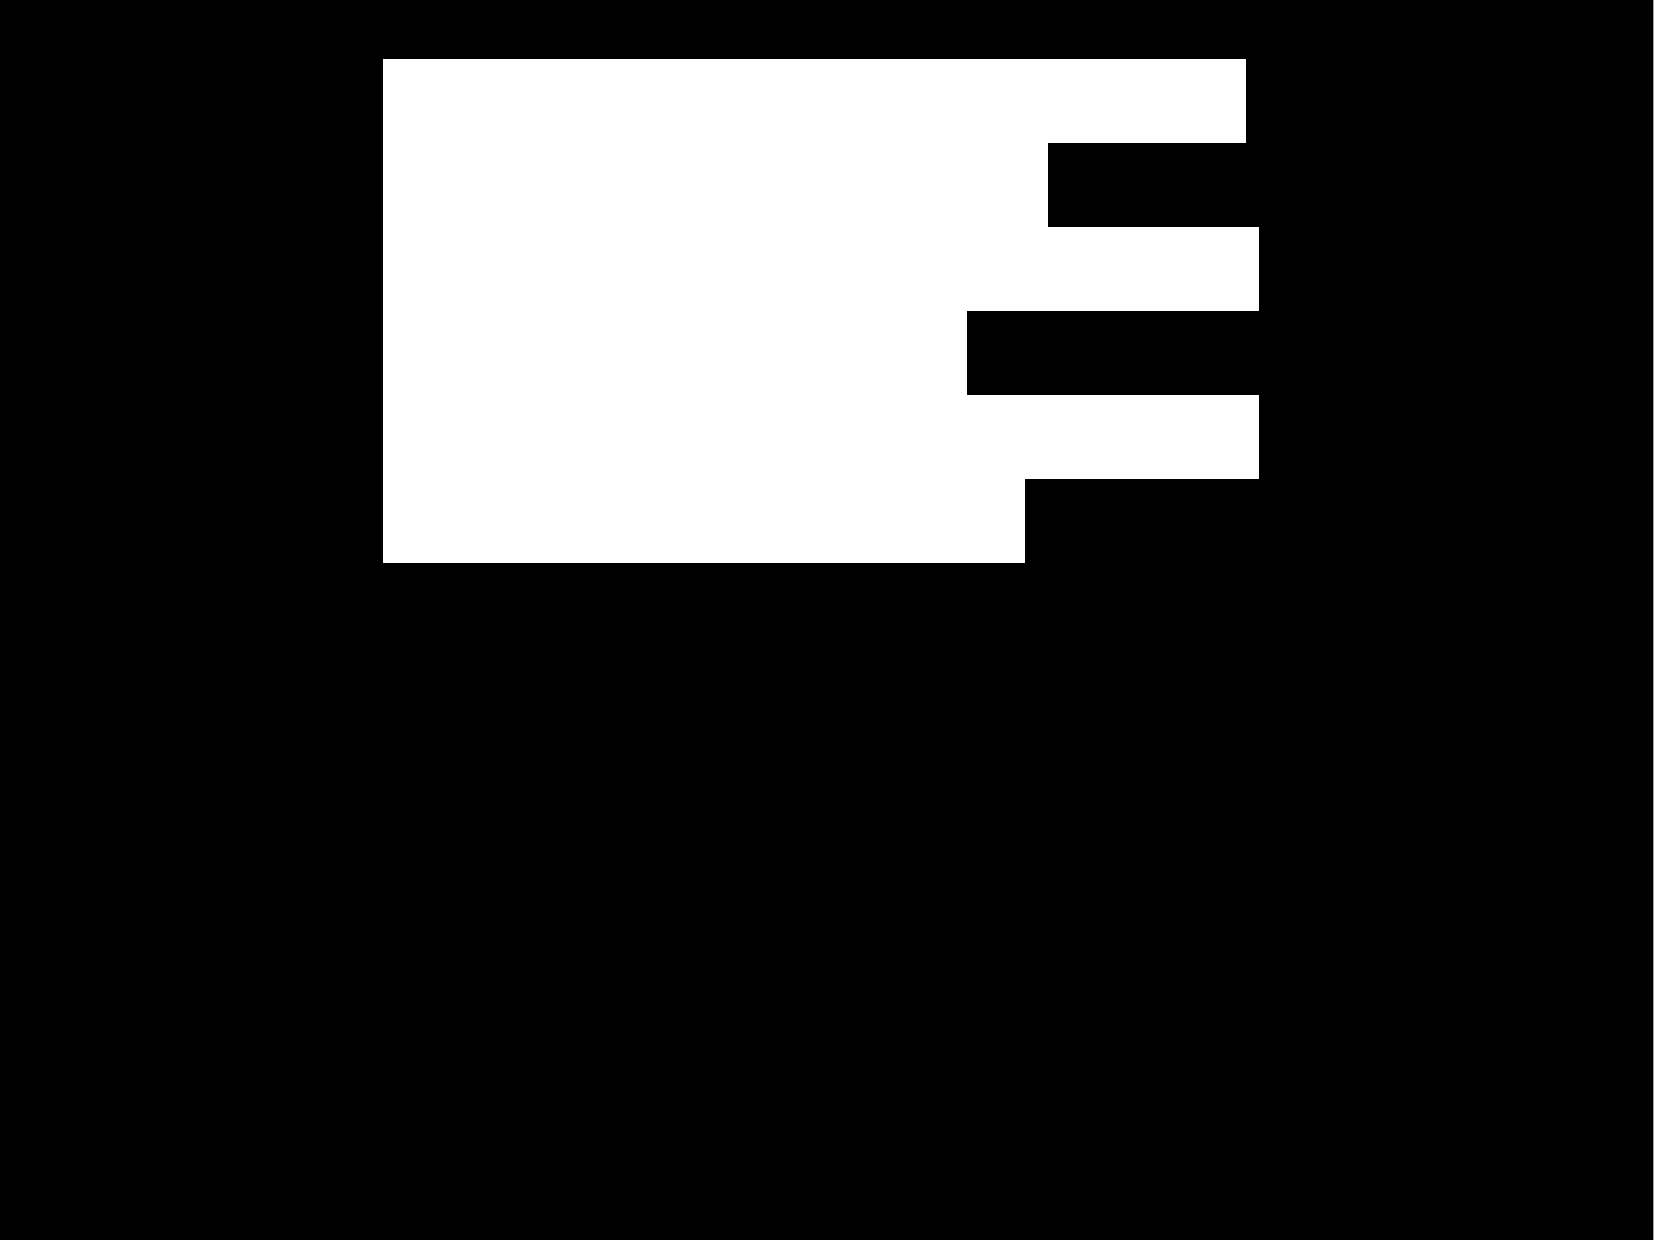

# When darkness descends
You lend me a hand
And you show me the way
All the little things
That I do for love will bring
Peace to the world.